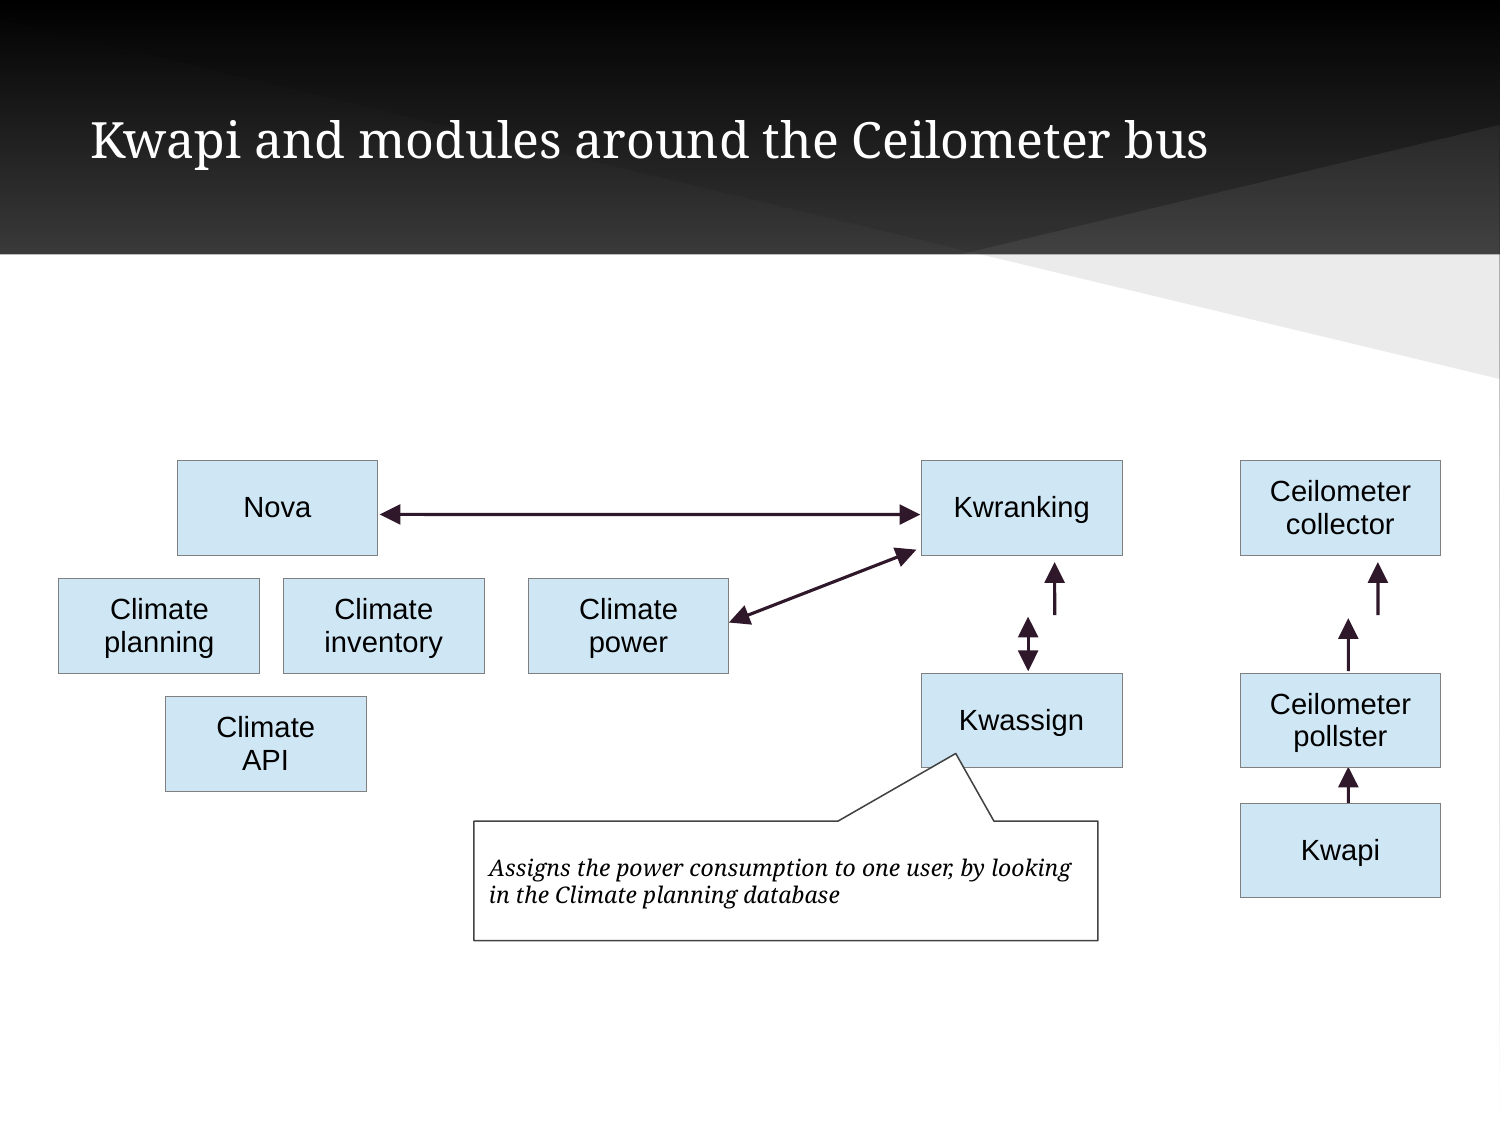

# Kwapi and modules around the Ceilometer bus
Nova
Kwranking
Ceilometer
collector
Climate
planning
Climate
planning
Climate
inventory
Climate
power
Kwassign
Ceilometer
pollster
Climate
API
Kwapi
Assigns the power consumption to one user, by looking in the Climate planning database